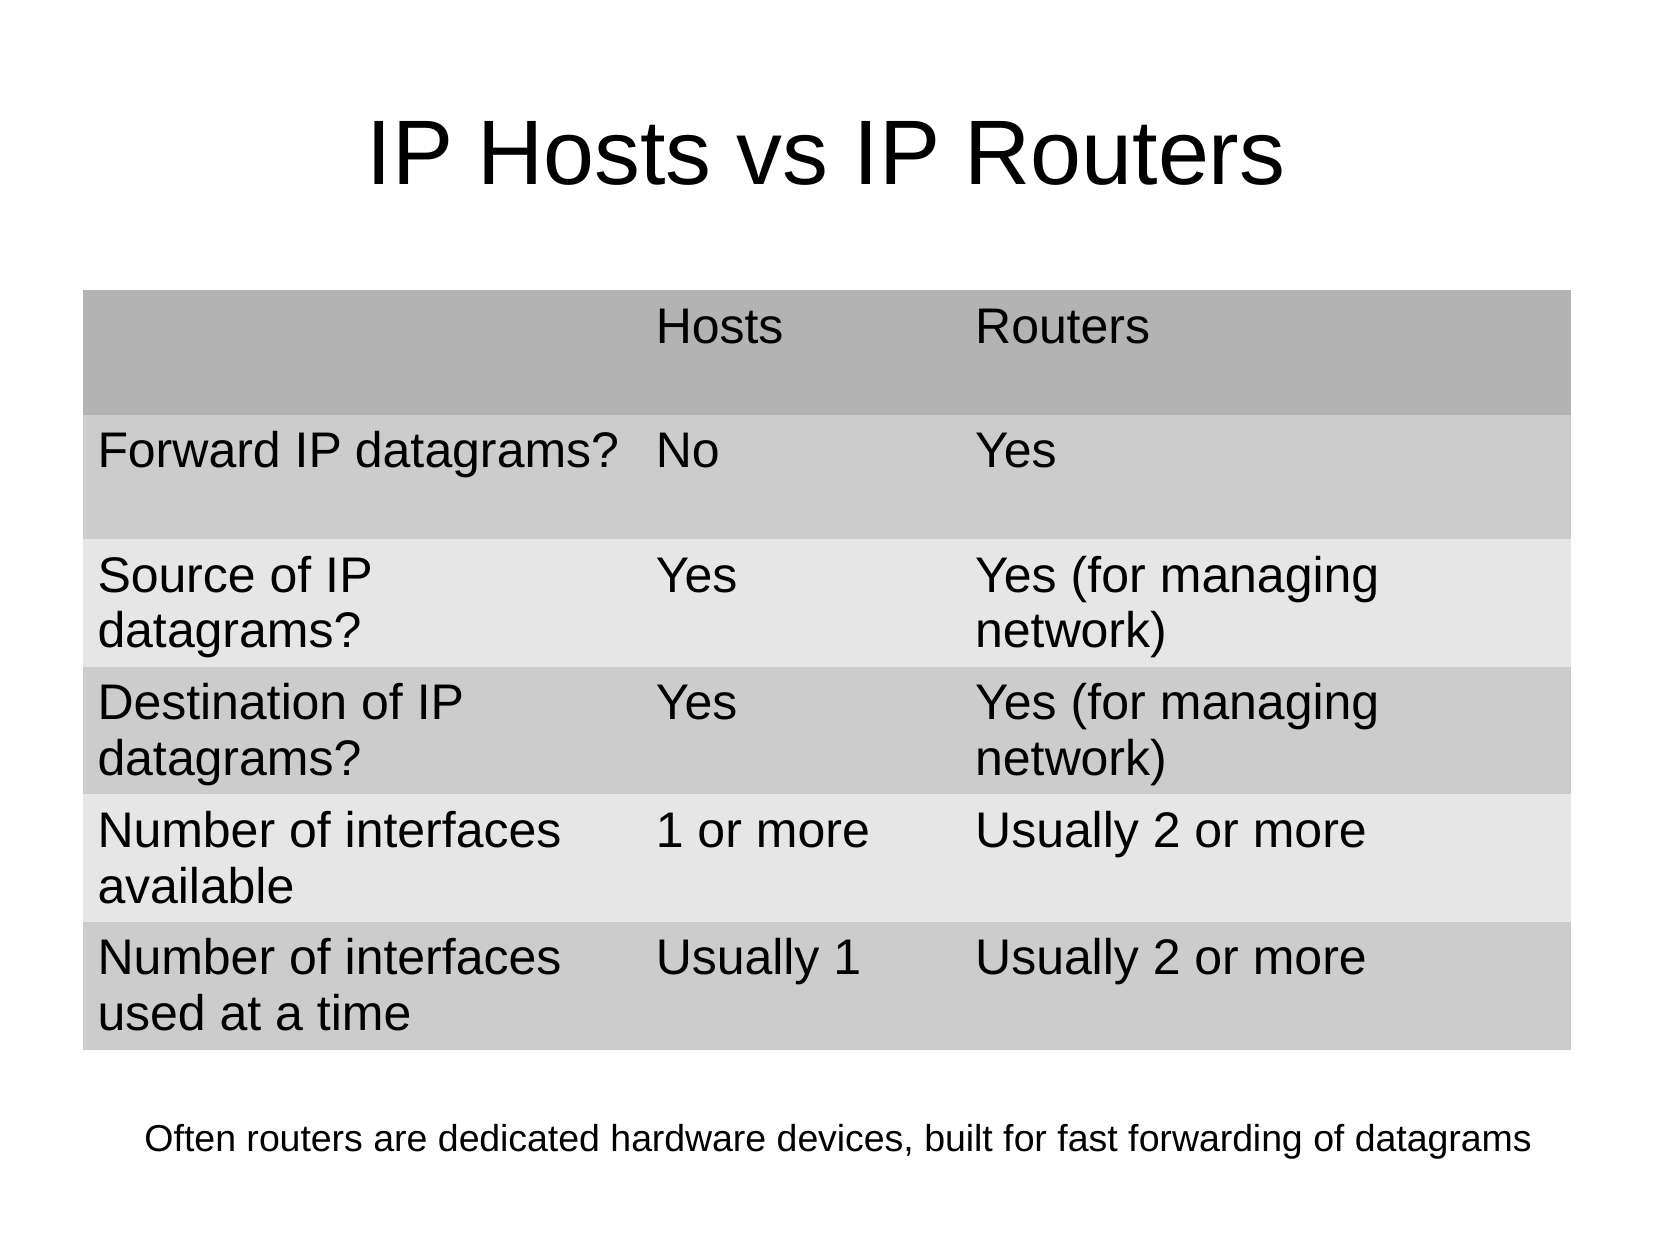

# IP Hosts vs IP Routers
| | Hosts | Routers |
| --- | --- | --- |
| Forward IP datagrams? | No | Yes |
| Source of IP datagrams? | Yes | Yes (for managing network) |
| Destination of IP datagrams? | Yes | Yes (for managing network) |
| Number of interfaces available | 1 or more | Usually 2 or more |
| Number of interfaces used at a time | Usually 1 | Usually 2 or more |
Often routers are dedicated hardware devices, built for fast forwarding of datagrams